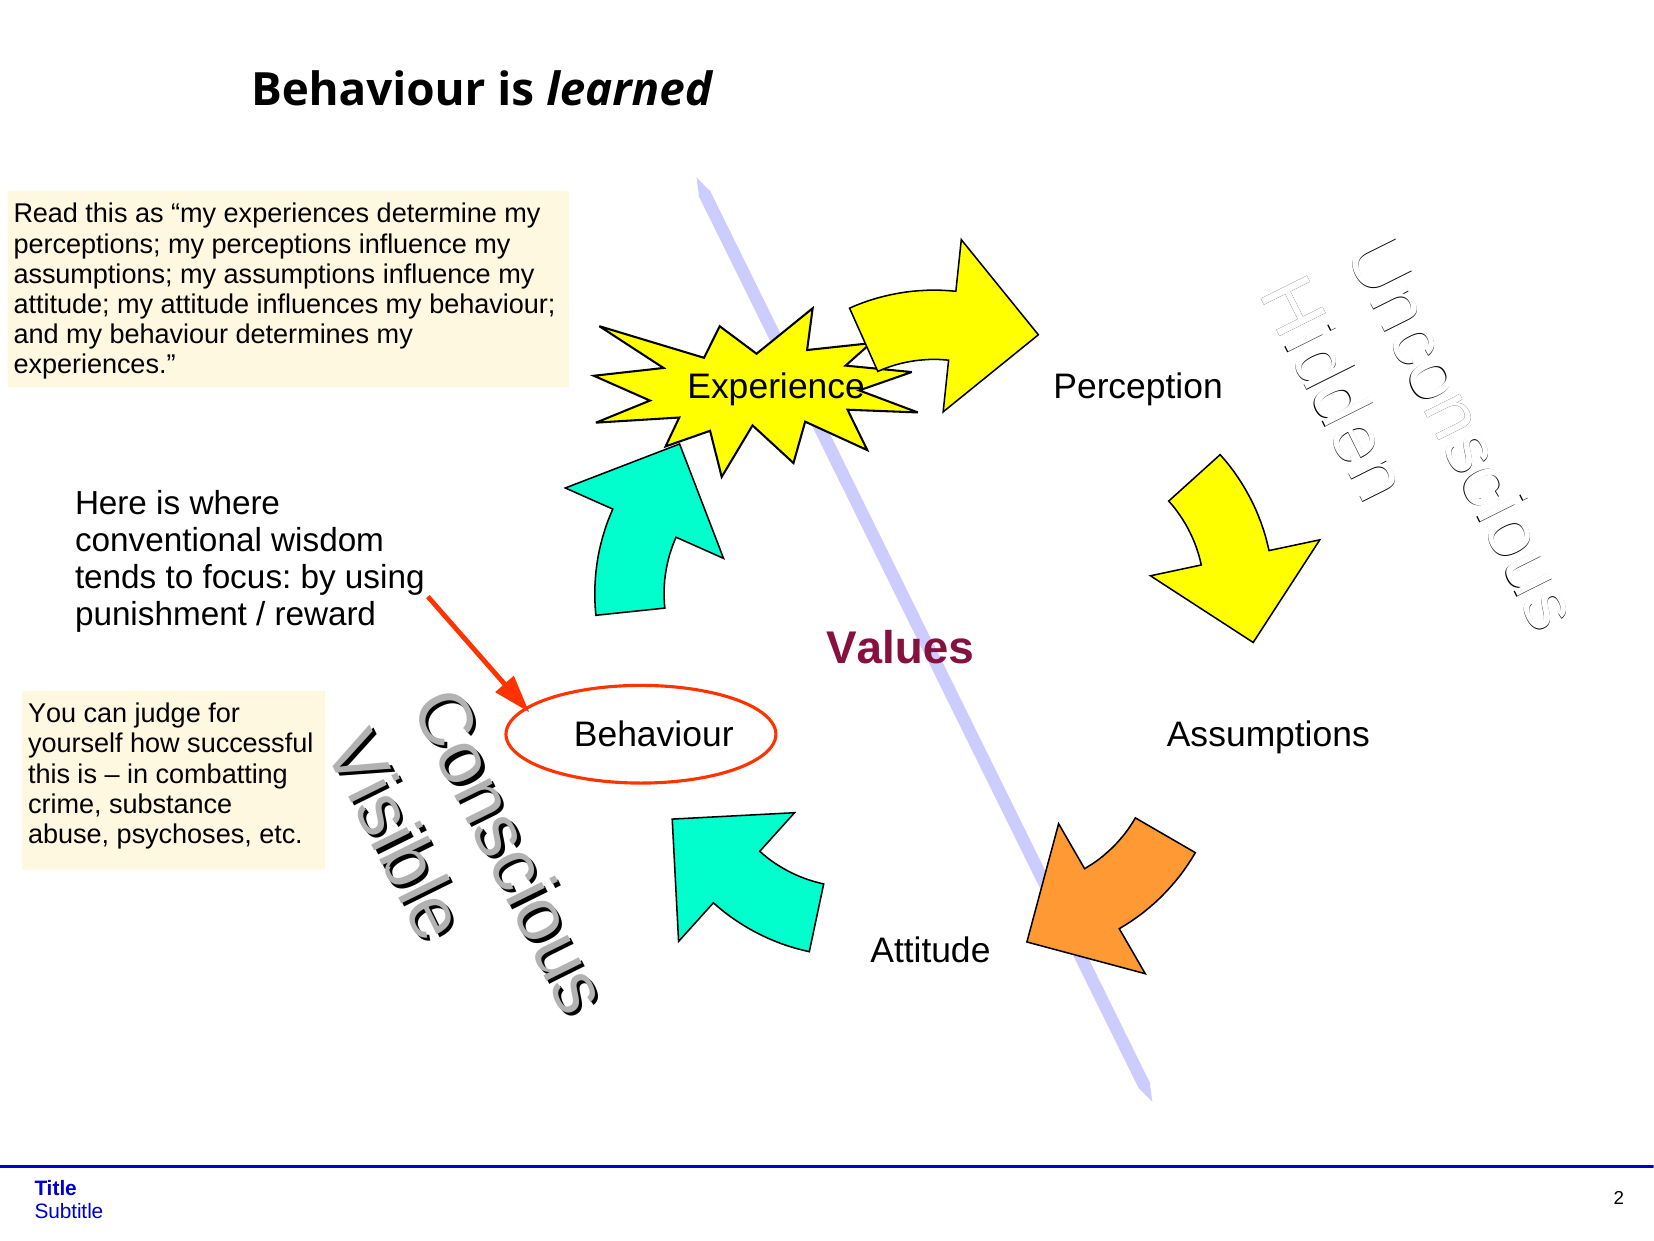

# Behaviour is learned
Read this as “my experiences determine my perceptions; my perceptions influence my assumptions; my assumptions influence my attitude; my attitude influences my behaviour; and my behaviour determines my experiences.”
Experience
Perception
Behaviour
Assumptions
Attitude
Unconscious
Hidden
Here is where conventional wisdom tends to focus: by using punishment / reward
Values
You can judge for yourself how successful this is – in combatting crime, substance abuse, psychoses, etc.
Conscious
Visible